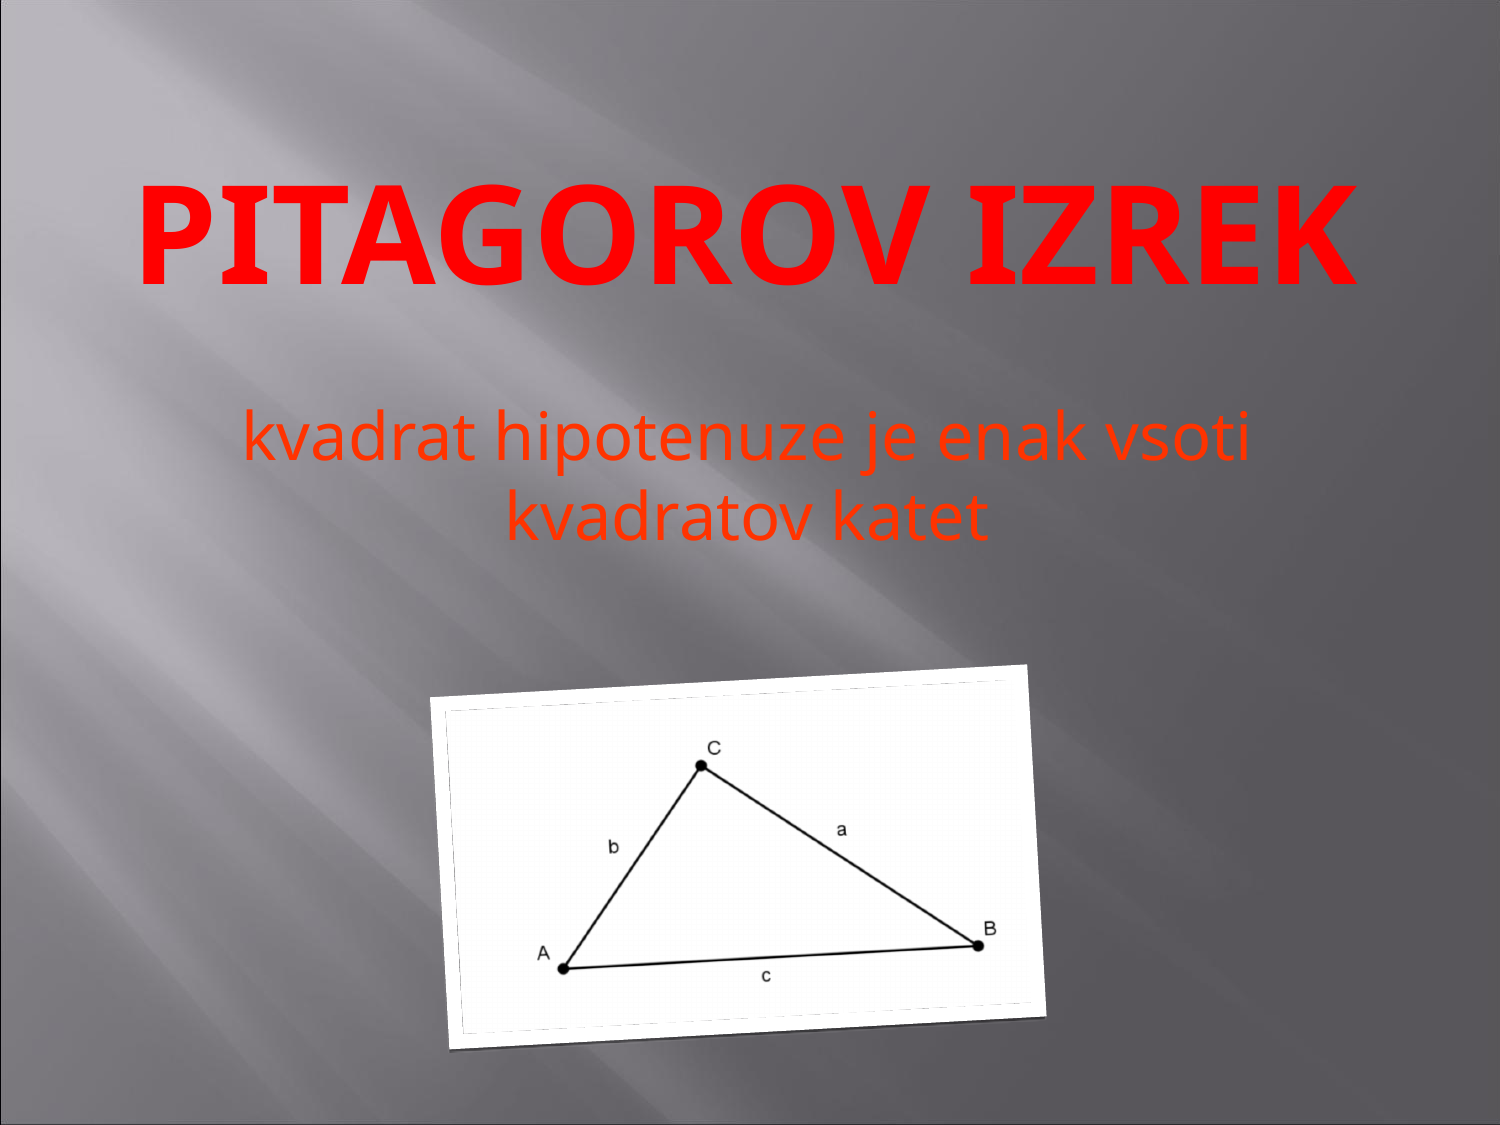

# PITAGOROV IZREK
kvadrat hipotenuze je enak vsoti kvadratov katet